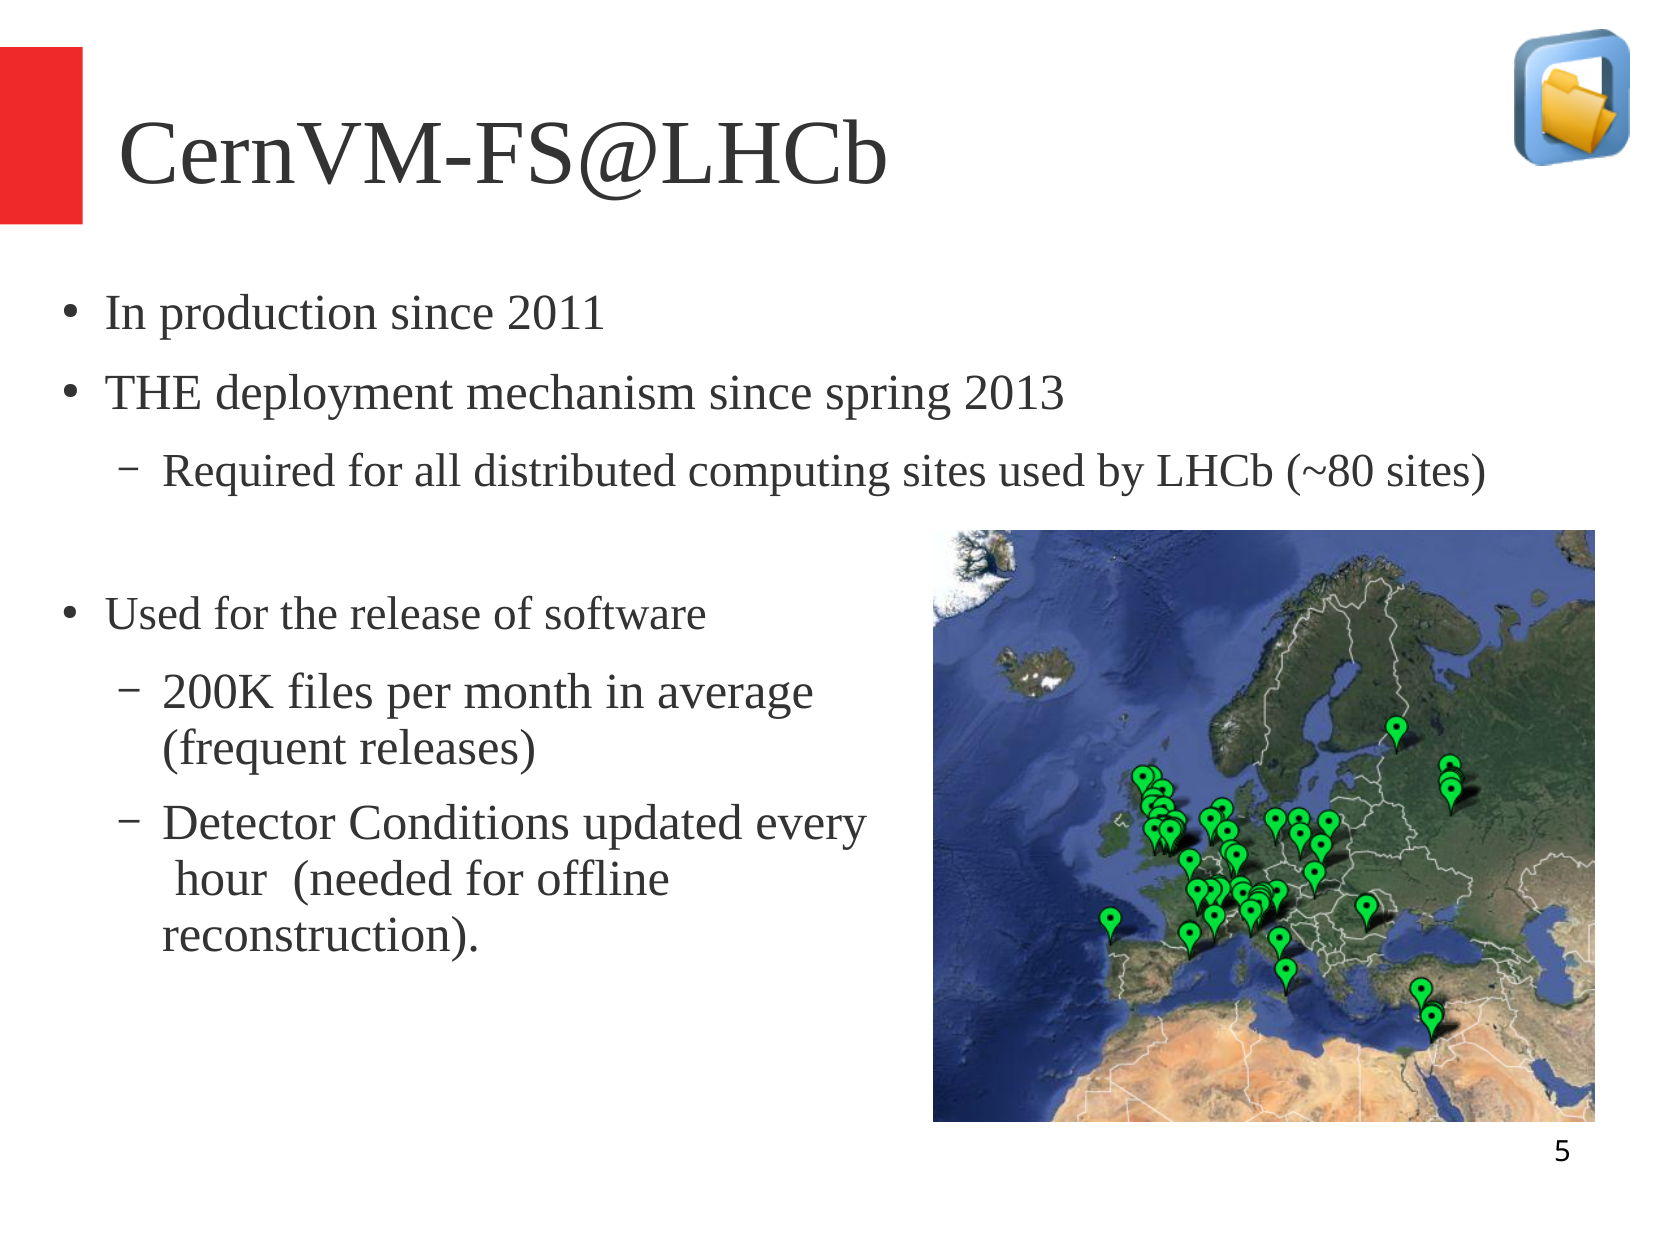

# CernVM-FS@LHCb
In production since 2011
THE deployment mechanism since spring 2013
Required for all distributed computing sites used by LHCb (~80 sites)
Used for the release of software
200K files per month in average
(frequent releases)
Detector Conditions updated every
 hour (needed for offline
reconstruction).
5